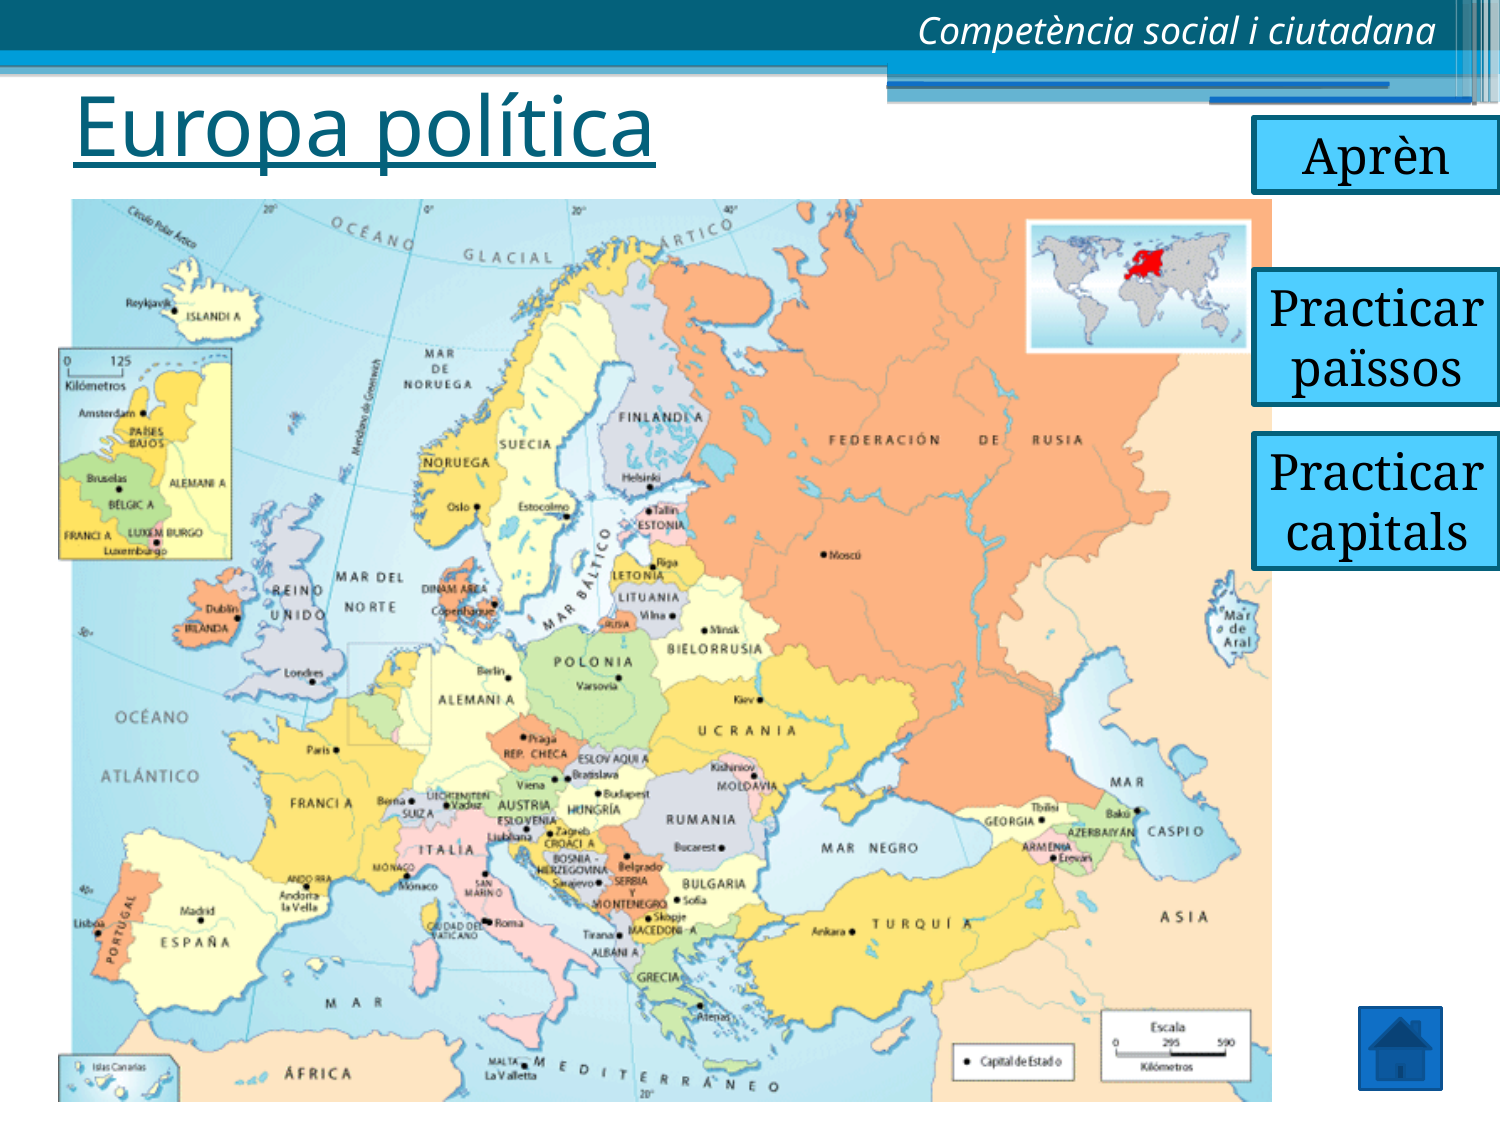

Competència social i ciutadana
# Europa política
Aprèn
Practicar païssos
Practicar capitals